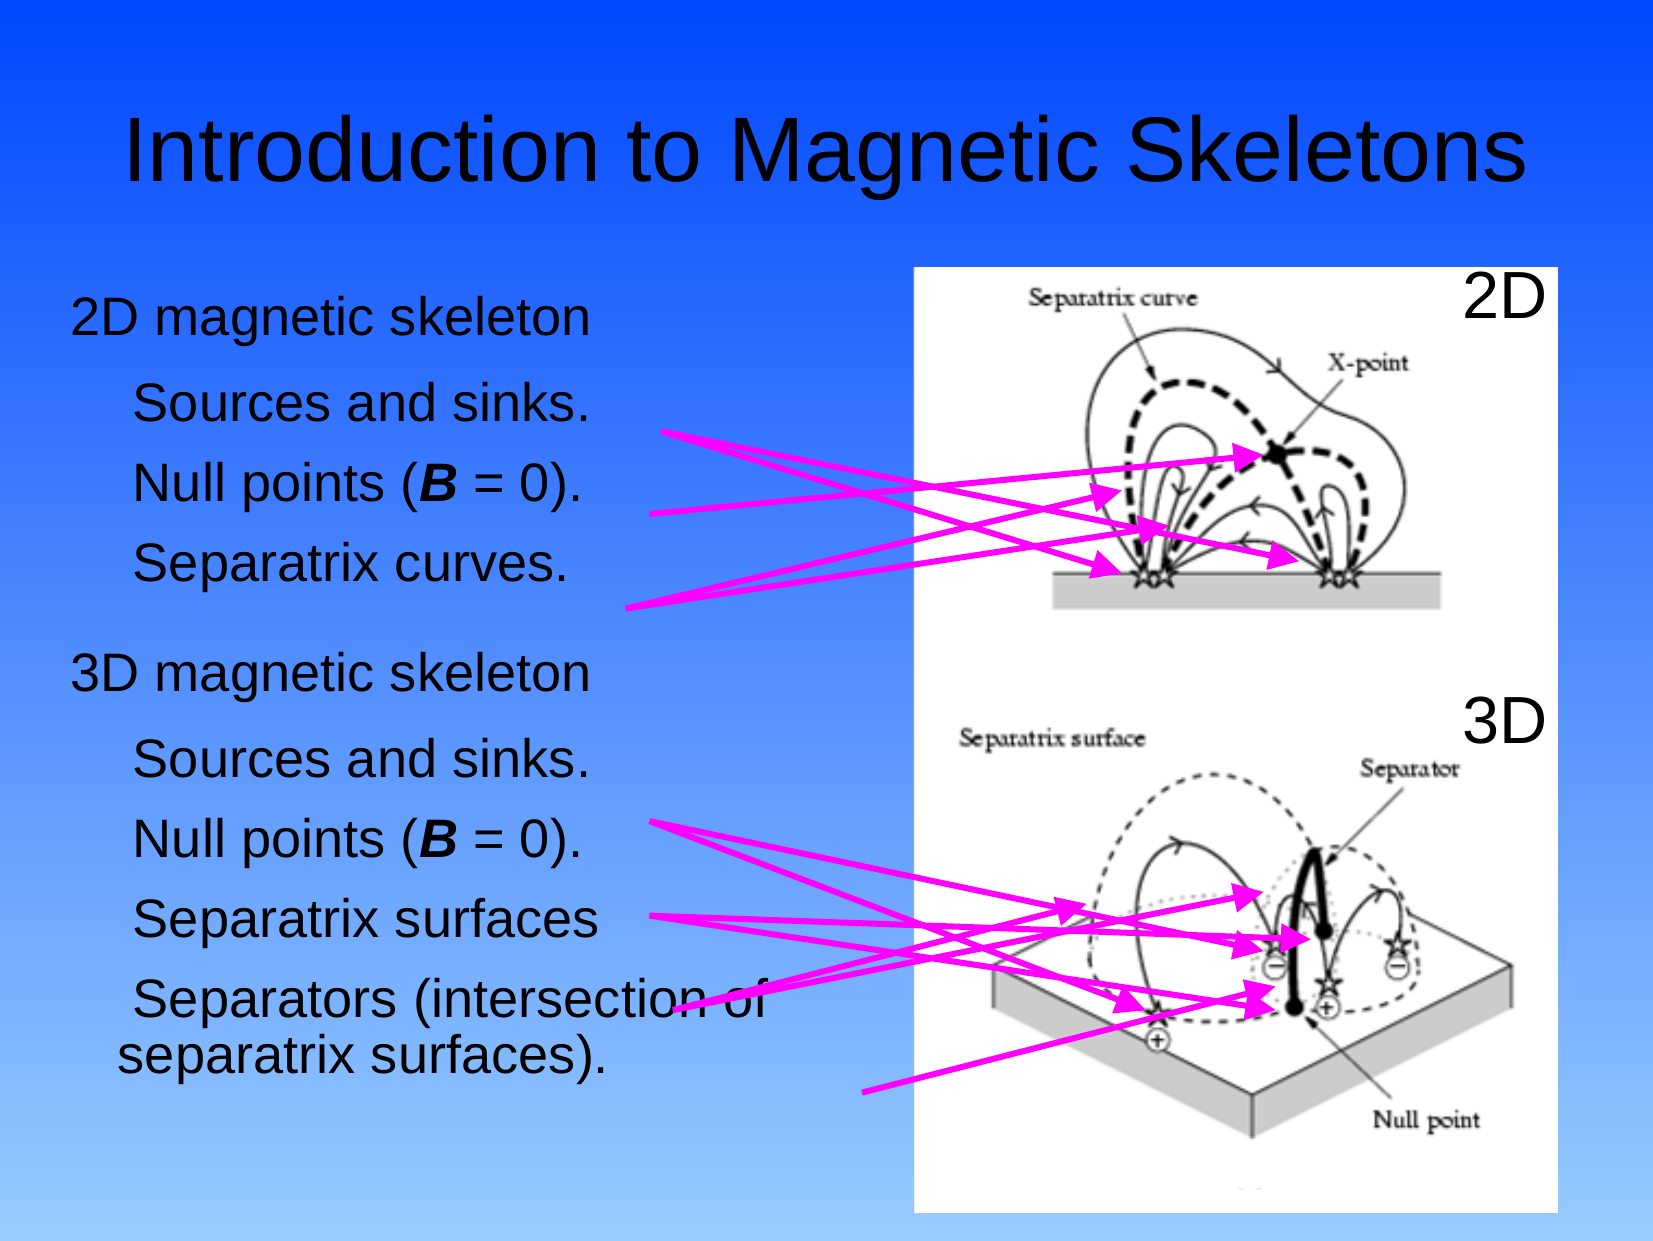

# Introduction to Magnetic Skeletons
2D
2D magnetic skeleton
 Sources and sinks.
 Null points (B = 0).
 Separatrix curves.
3D magnetic skeleton
 Sources and sinks.
 Null points (B = 0).
 Separatrix surfaces
 Separators (intersection of separatrix surfaces).
3D